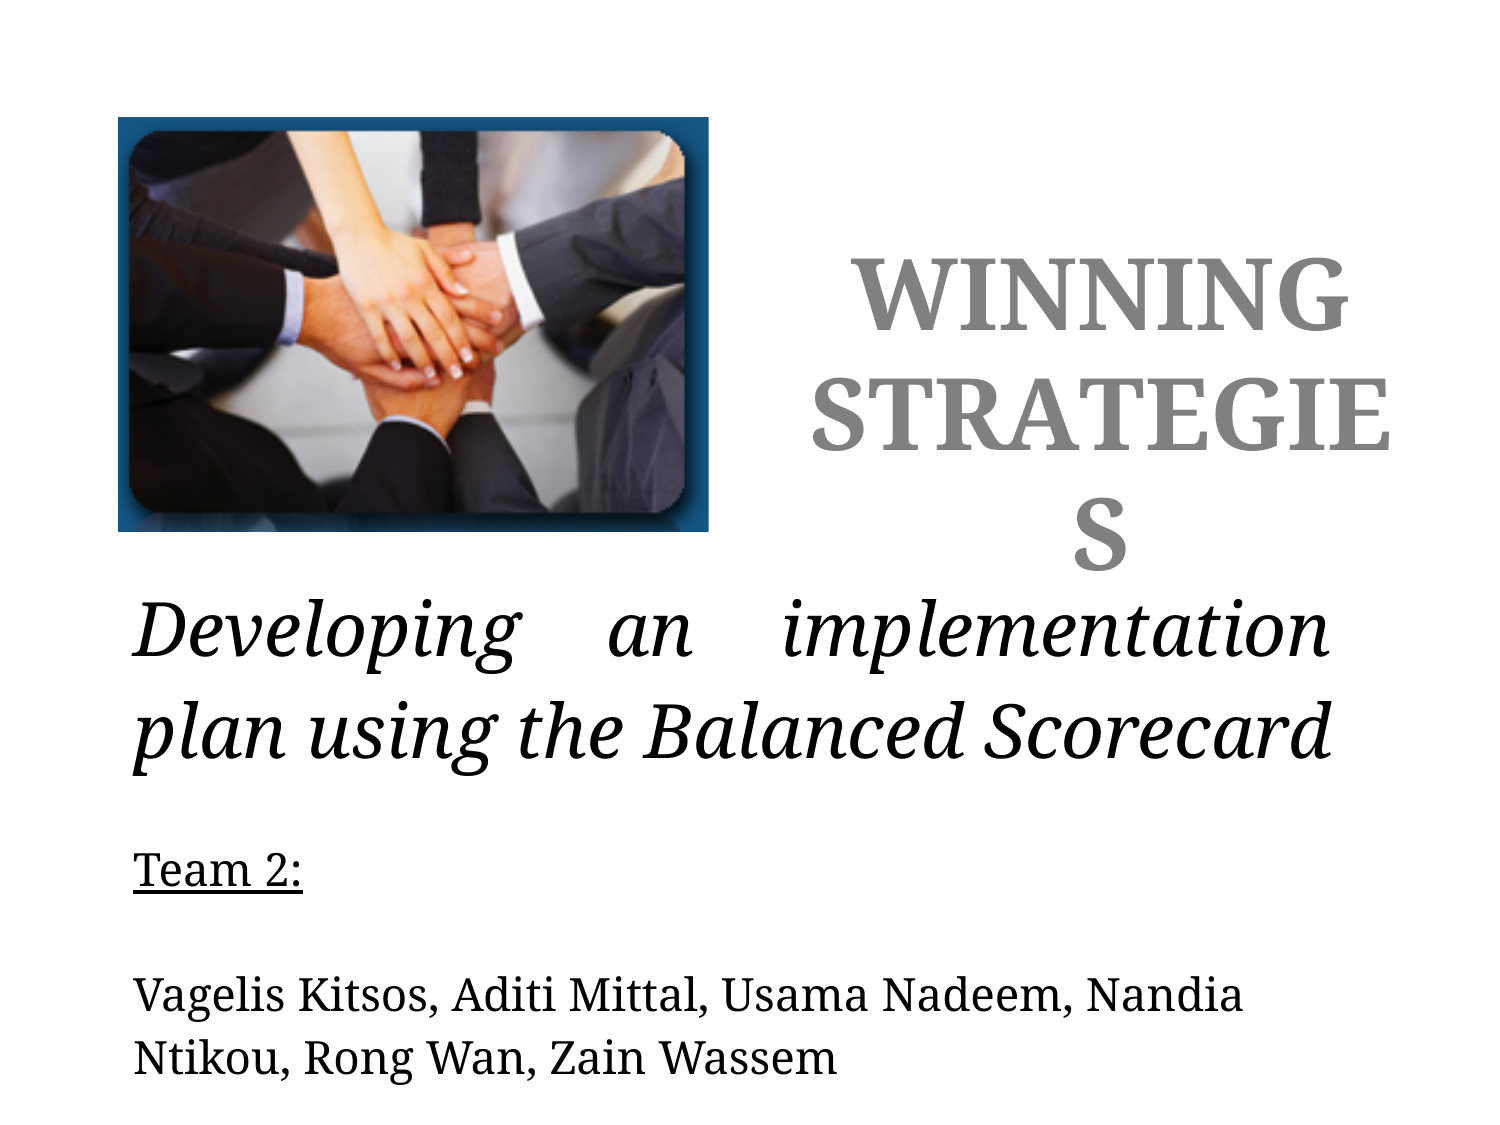

# WINNING STRATEGIES
Developing an implementation plan using the Balanced Scorecard
Team 2:
Vagelis Kitsos, Aditi Mittal, Usama Nadeem, Nandia Ntikou, Rong Wan, Zain Wassem